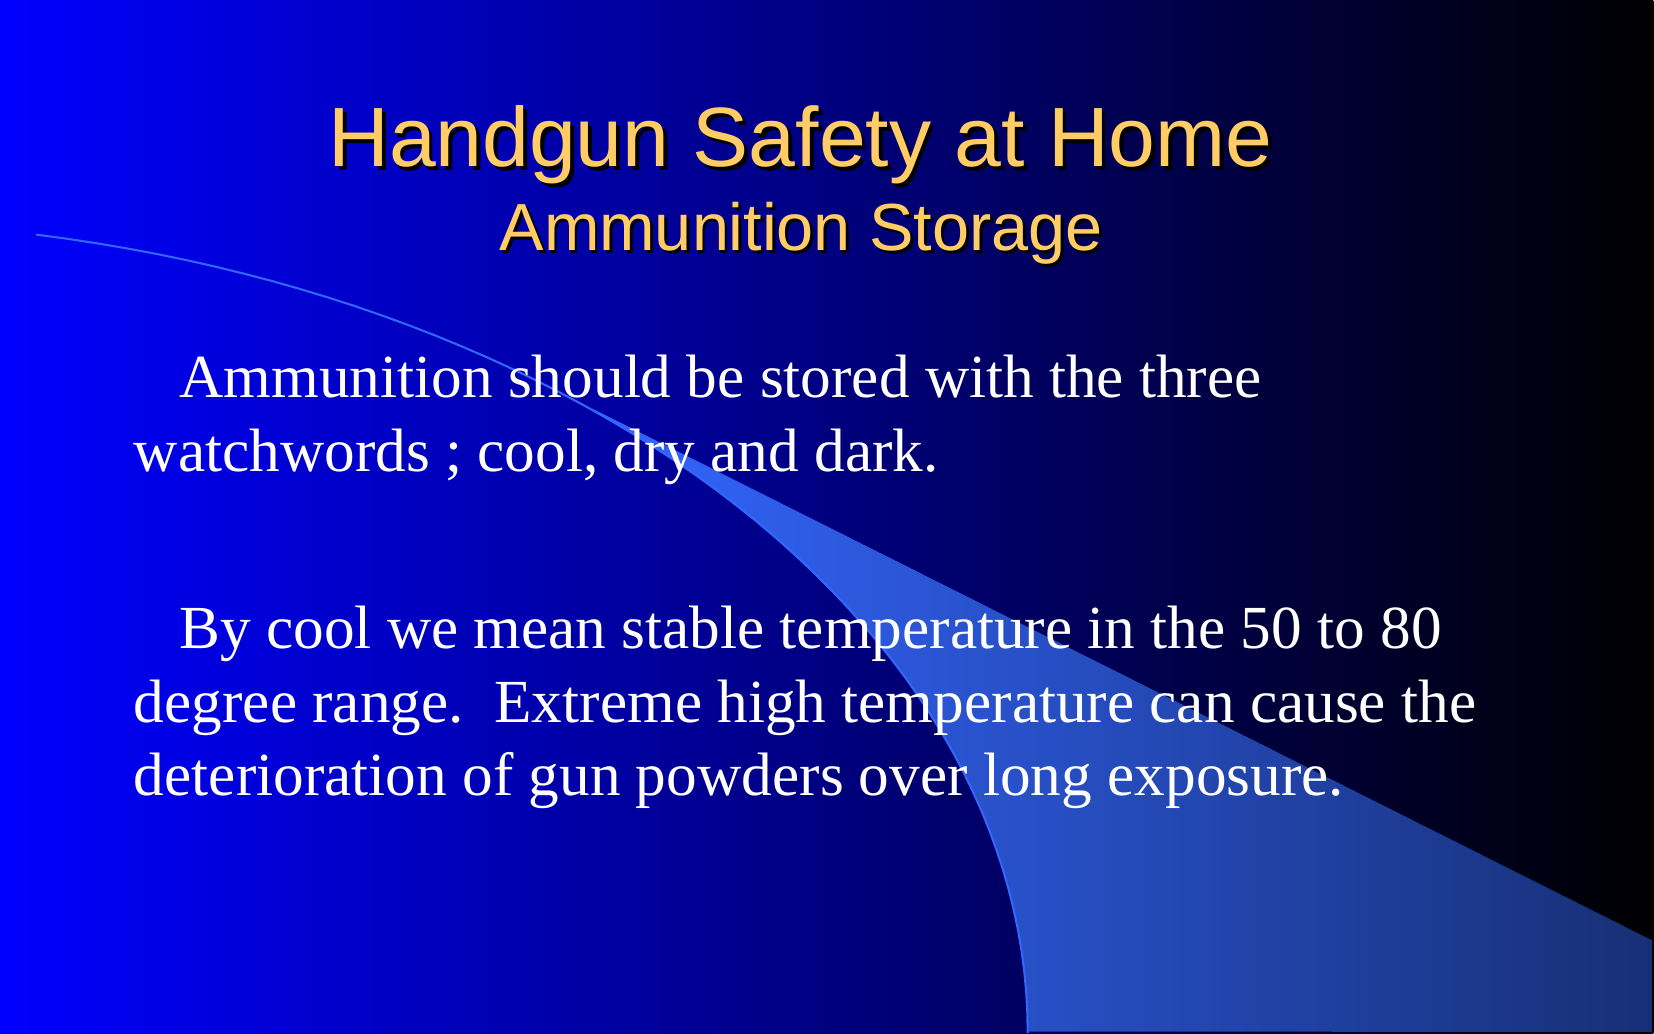

# Handgun Safety at Home Ammunition Storage
 Ammunition should be stored with the three watchwords ; cool, dry and dark.
 By cool we mean stable temperature in the 50 to 80 degree range. Extreme high temperature can cause the deterioration of gun powders over long exposure.